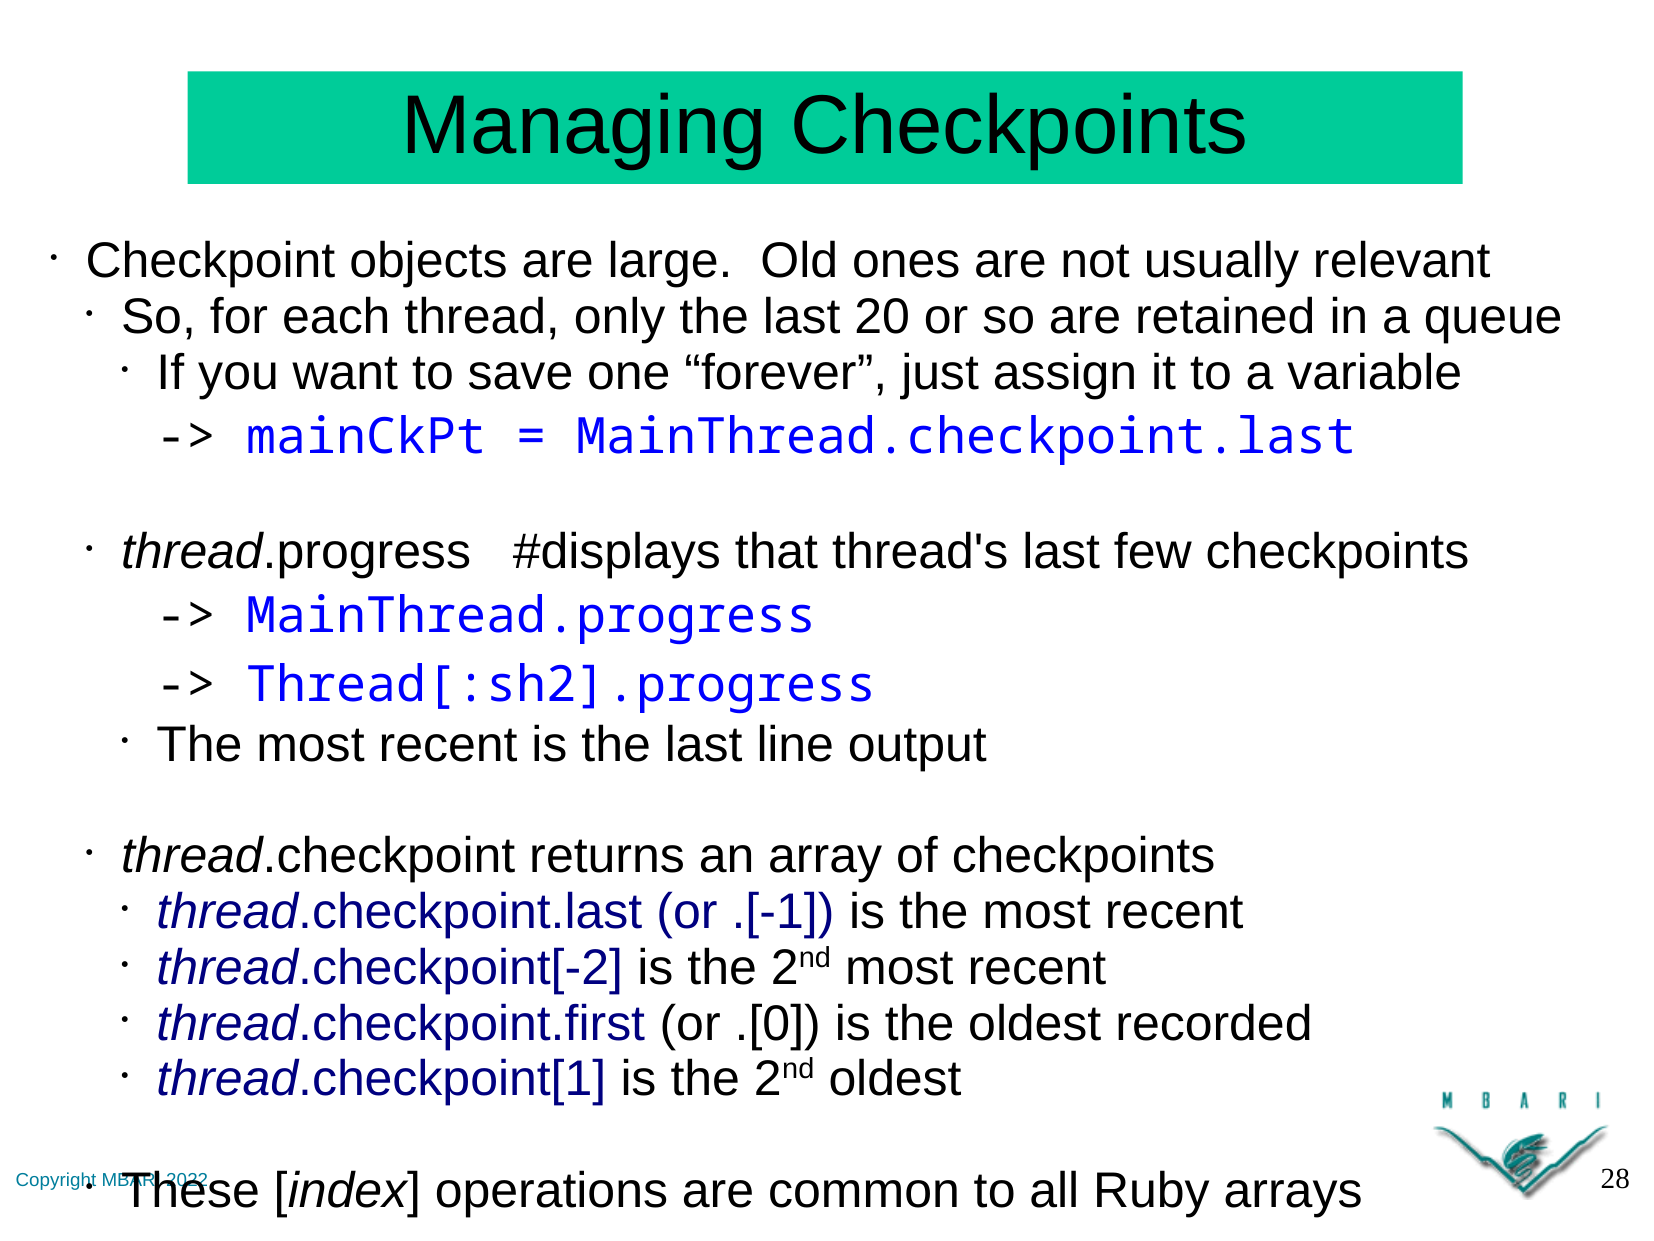

Managing Checkpoints
Checkpoint objects are large. Old ones are not usually relevant
So, for each thread, only the last 20 or so are retained in a queue
If you want to save one “forever”, just assign it to a variable
-> mainCkPt = MainThread.checkpoint.last
thread.progress #displays that thread's last few checkpoints
-> MainThread.progress
-> Thread[:sh2].progress
The most recent is the last line output
thread.checkpoint returns an array of checkpoints
thread.checkpoint.last (or .[-1]) is the most recent
thread.checkpoint[-2] is the 2nd most recent
thread.checkpoint.first (or .[0]) is the oldest recorded
thread.checkpoint[1] is the 2nd oldest
These [index] operations are common to all Ruby arrays